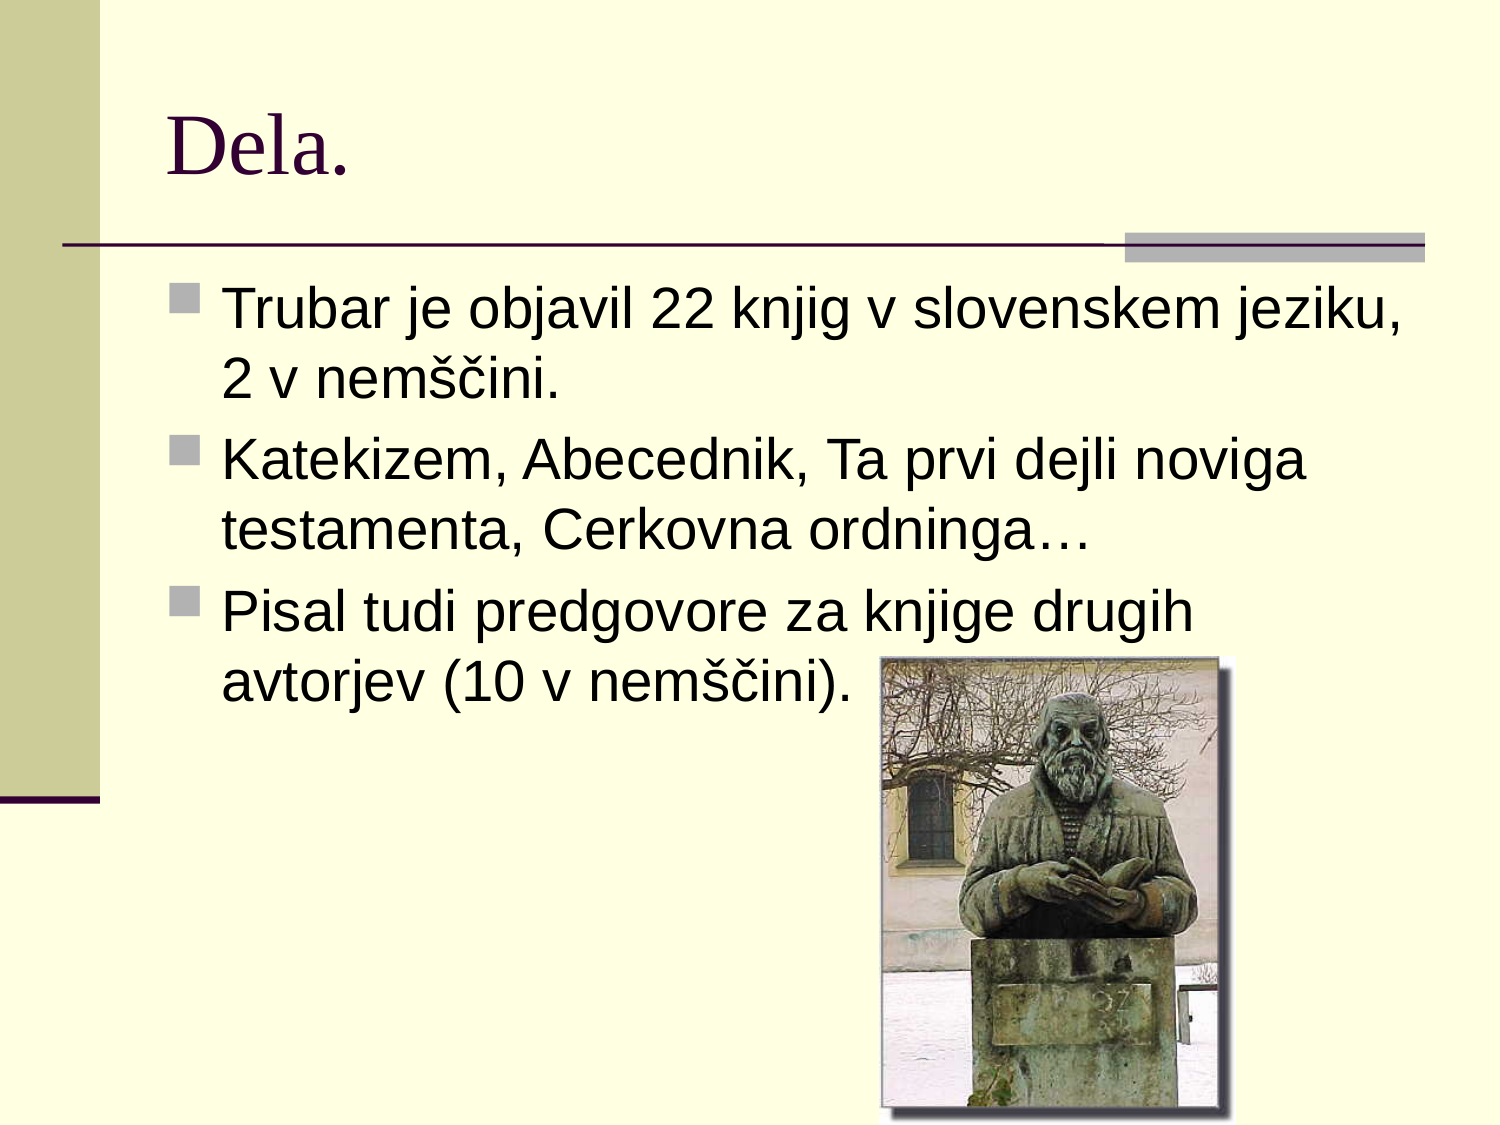

# Dela.
Trubar je objavil 22 knjig v slovenskem jeziku, 2 v nemščini.
Katekizem, Abecednik, Ta prvi dejli noviga testamenta, Cerkovna ordninga…
Pisal tudi predgovore za knjige drugih avtorjev (10 v nemščini).